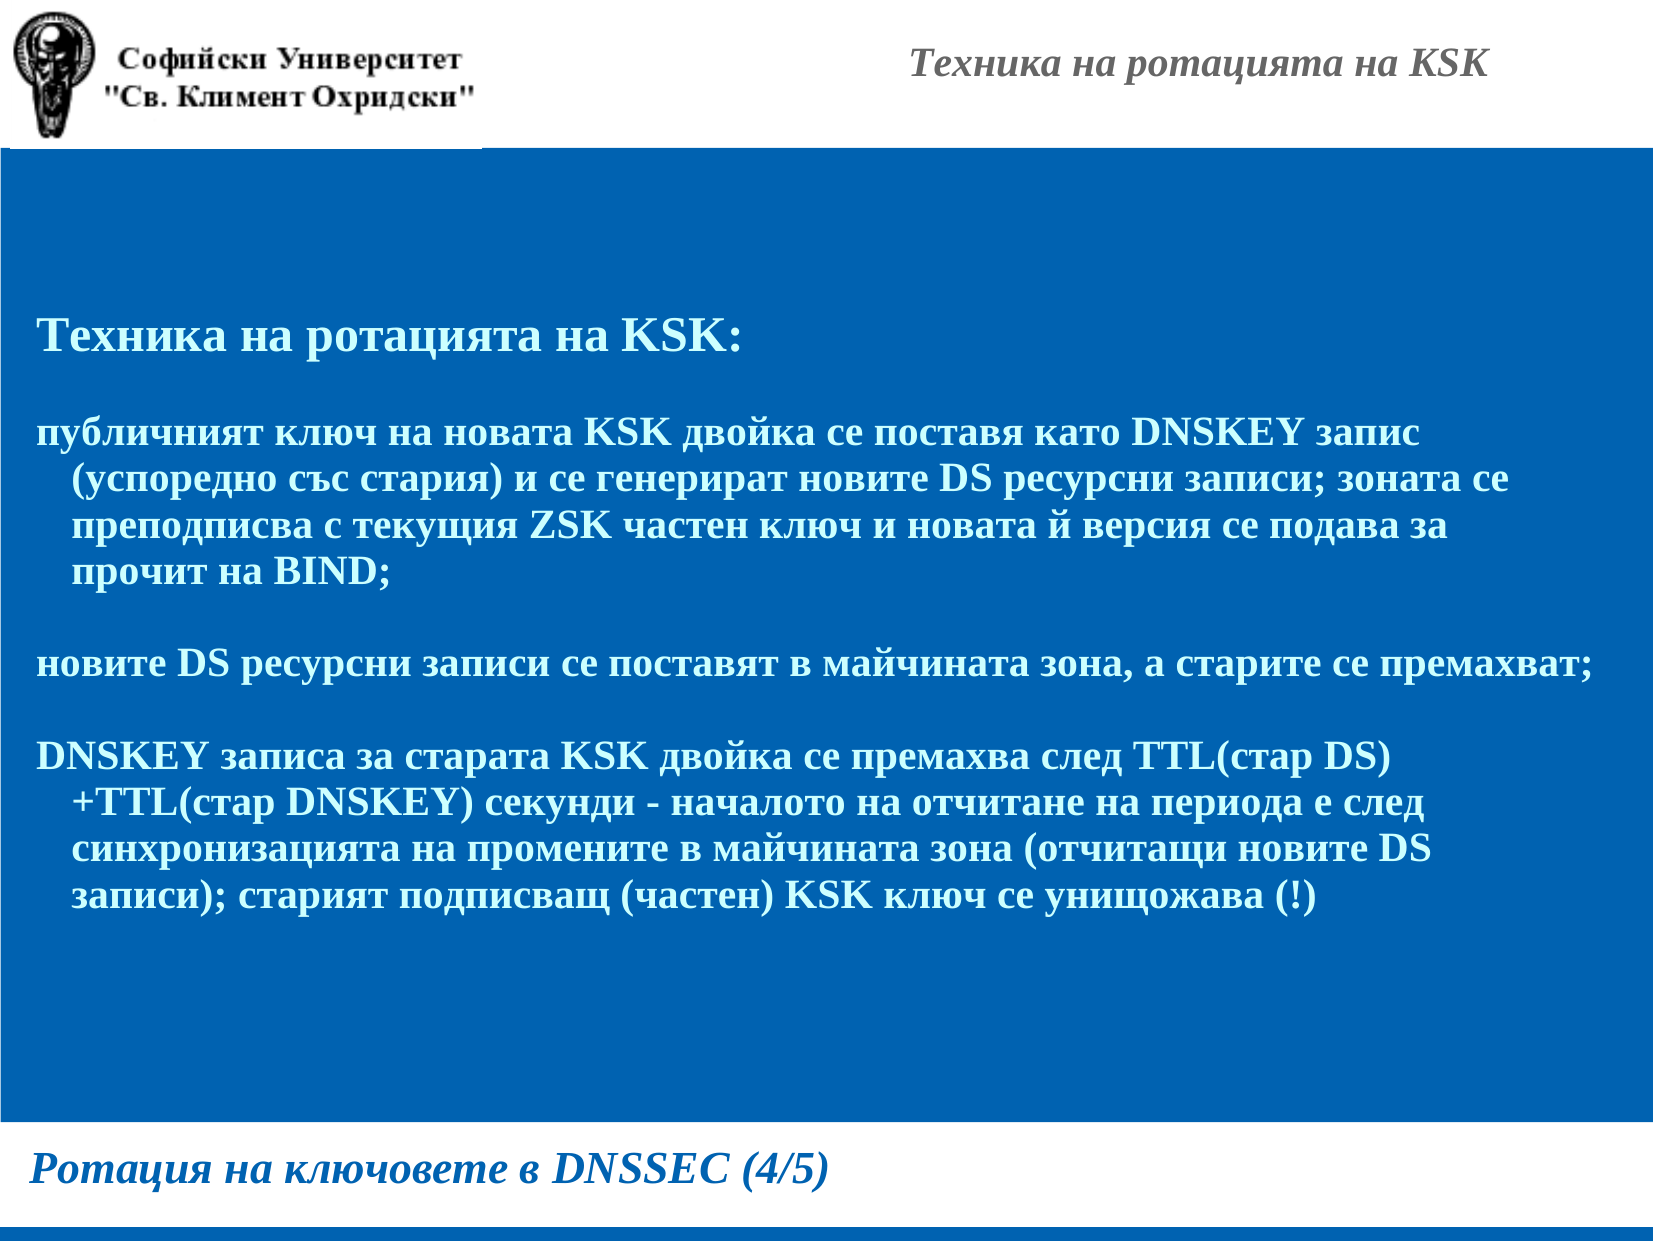

# Техника на ротацията на KSK
Техника на ротацията на KSK:
публичният ключ на новата KSK двойка се поставя като DNSKEY запис (успоредно със стария) и се генерират новите DS ресурсни записи; зоната се преподписва с текущия ZSK частен ключ и новата й версия се подава за прочит на BIND;
новите DS ресурсни записи се поставят в майчината зона, а старите се премахват;
DNSKEY записа за старата KSK двойка се премахва след TTL(стар DS)+TTL(стар DNSKEY) секунди - началото на отчитане на периода е след синхронизацията на промените в майчината зона (отчитащи новите DS записи); старият подписващ (частен) KSK ключ се унищожава (!)
Ротация на ключовете в DNSSEC (4/5)